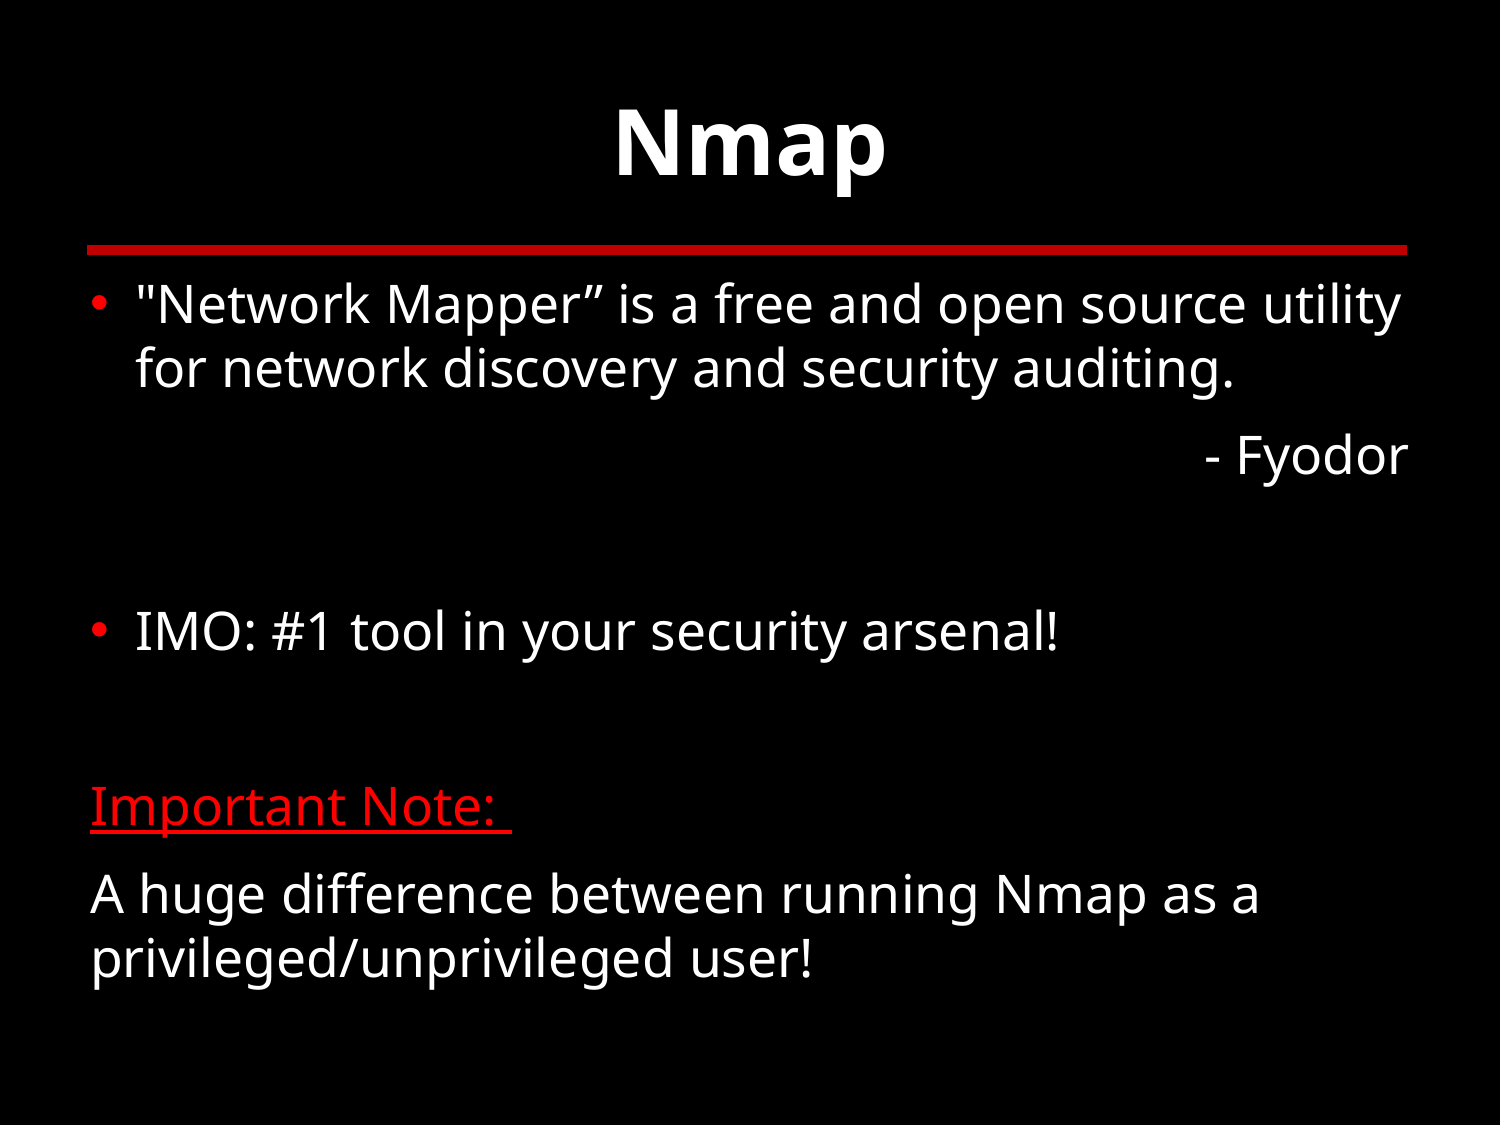

# Nmap
"Network Mapper” is a free and open source utility for network discovery and security auditing.
- Fyodor
IMO: #1 tool in your security arsenal!
Important Note:
A huge difference between running Nmap as a privileged/unprivileged user!